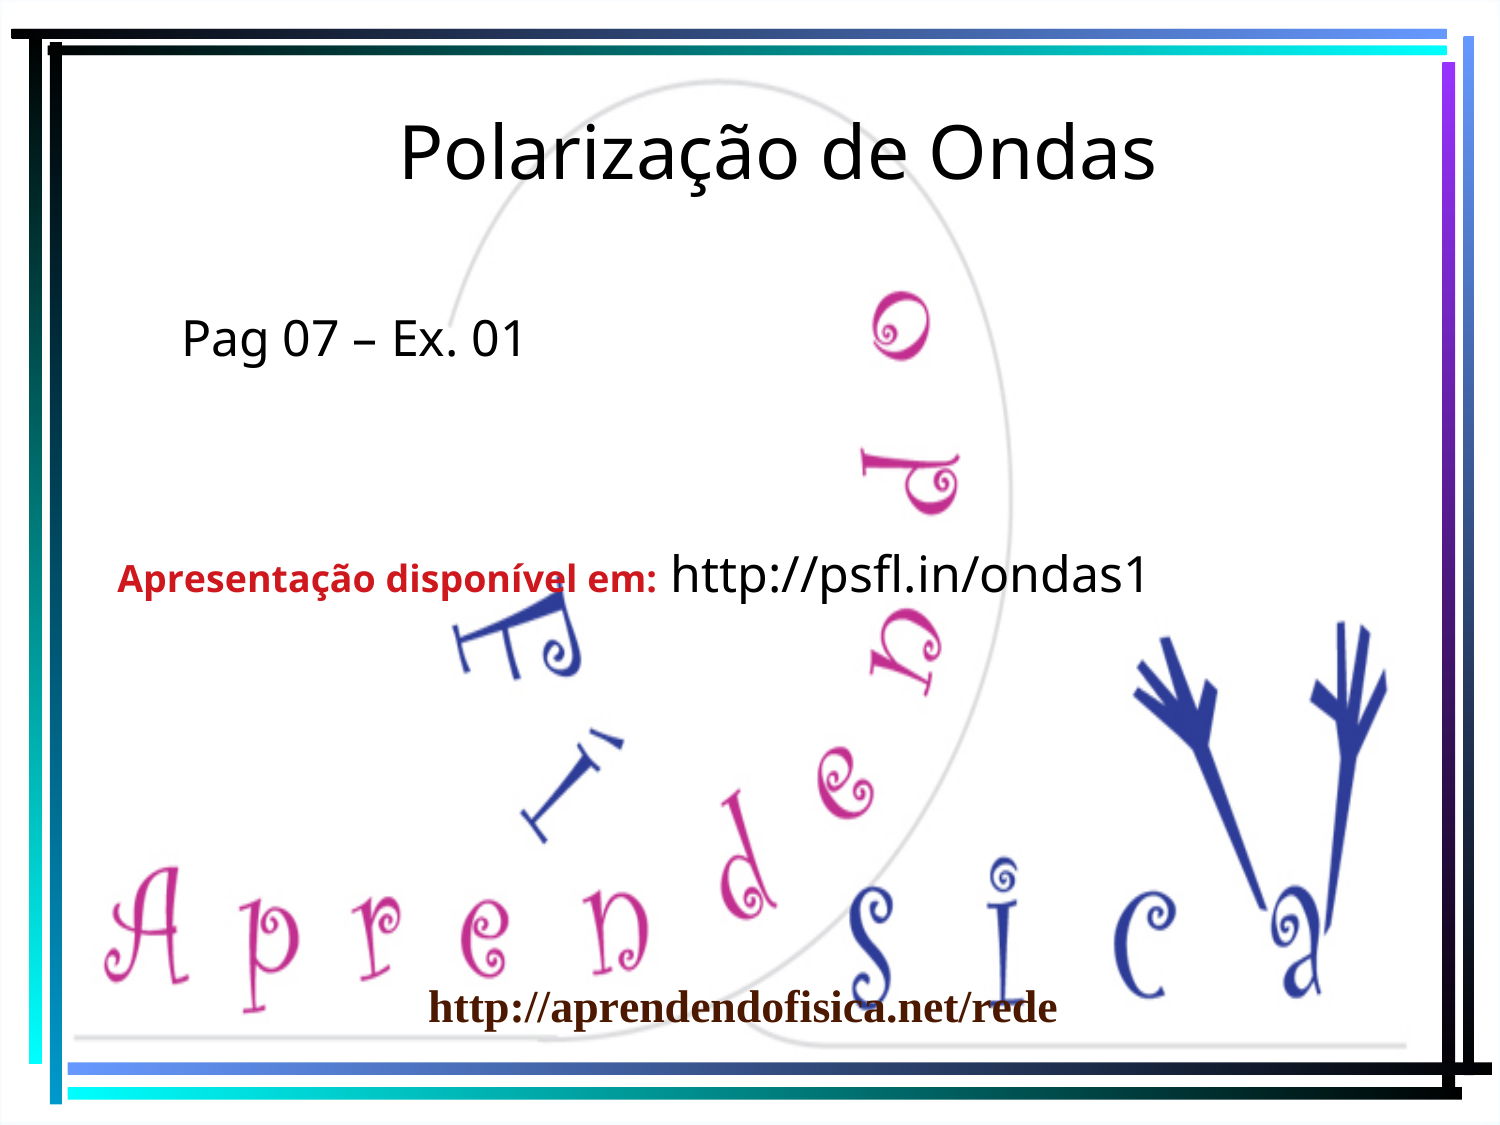

# Polarização de Ondas
Pag 07 – Ex. 01
Apresentação disponível em: http://psfl.in/ondas1
http://aprendendofisica.net/rede